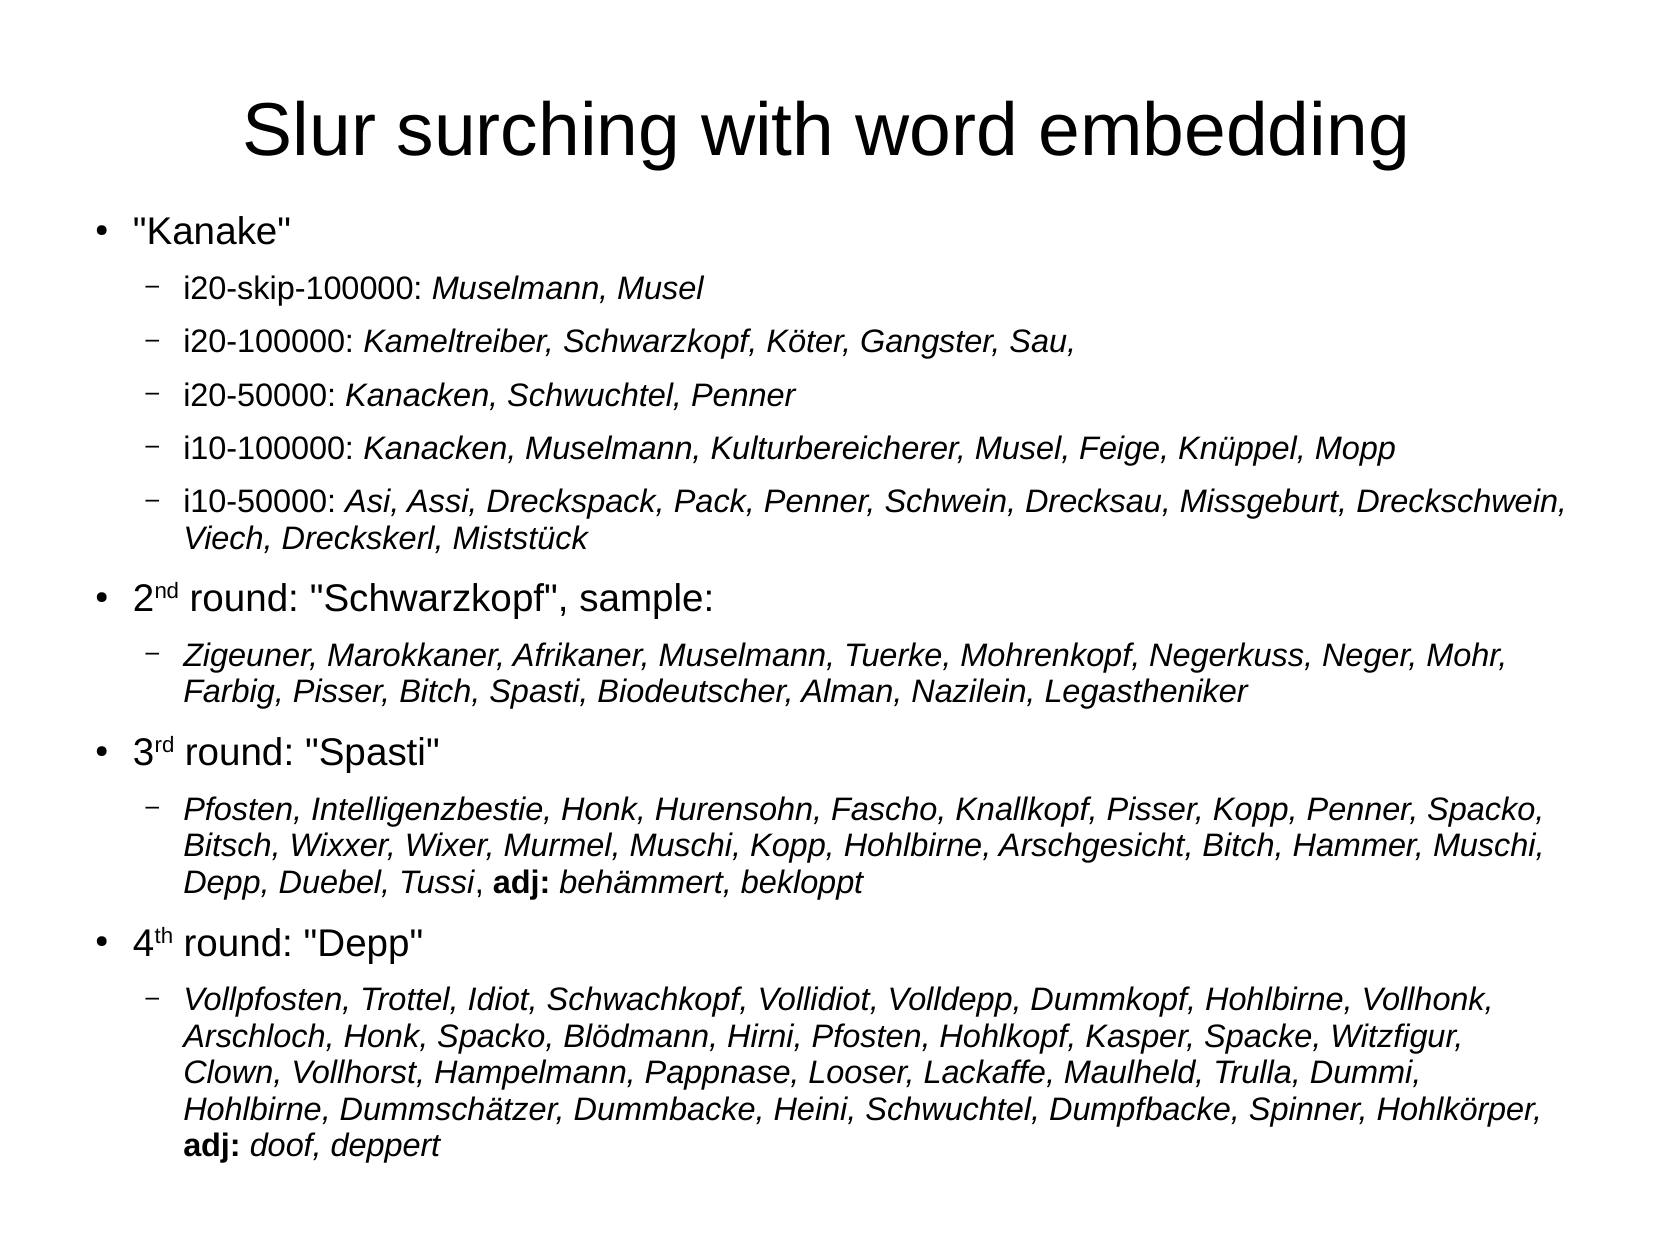

# Slur surching with word embedding
"Kanake"
i20-skip-100000: Muselmann, Musel
i20-100000: Kameltreiber, Schwarzkopf, Köter, Gangster, Sau,
i20-50000: Kanacken, Schwuchtel, Penner
i10-100000: Kanacken, Muselmann, Kulturbereicherer, Musel, Feige, Knüppel, Mopp
i10-50000: Asi, Assi, Dreckspack, Pack, Penner, Schwein, Drecksau, Missgeburt, Dreckschwein, Viech, Dreckskerl, Miststück
2nd round: "Schwarzkopf", sample:
Zigeuner, Marokkaner, Afrikaner, Muselmann, Tuerke, Mohrenkopf, Negerkuss, Neger, Mohr, Farbig, Pisser, Bitch, Spasti, Biodeutscher, Alman, Nazilein, Legastheniker
3rd round: "Spasti"
Pfosten, Intelligenzbestie, Honk, Hurensohn, Fascho, Knallkopf, Pisser, Kopp, Penner, Spacko, Bitsch, Wixxer, Wixer, Murmel, Muschi, Kopp, Hohlbirne, Arschgesicht, Bitch, Hammer, Muschi, Depp, Duebel, Tussi, adj: behämmert, bekloppt
4th round: "Depp"
Vollpfosten, Trottel, Idiot, Schwachkopf, Vollidiot, Volldepp, Dummkopf, Hohlbirne, Vollhonk, Arschloch, Honk, Spacko, Blödmann, Hirni, Pfosten, Hohlkopf, Kasper, Spacke, Witzfigur, Clown, Vollhorst, Hampelmann, Pappnase, Looser, Lackaffe, Maulheld, Trulla, Dummi, Hohlbirne, Dummschätzer, Dummbacke, Heini, Schwuchtel, Dumpfbacke, Spinner, Hohlkörper, adj: doof, deppert